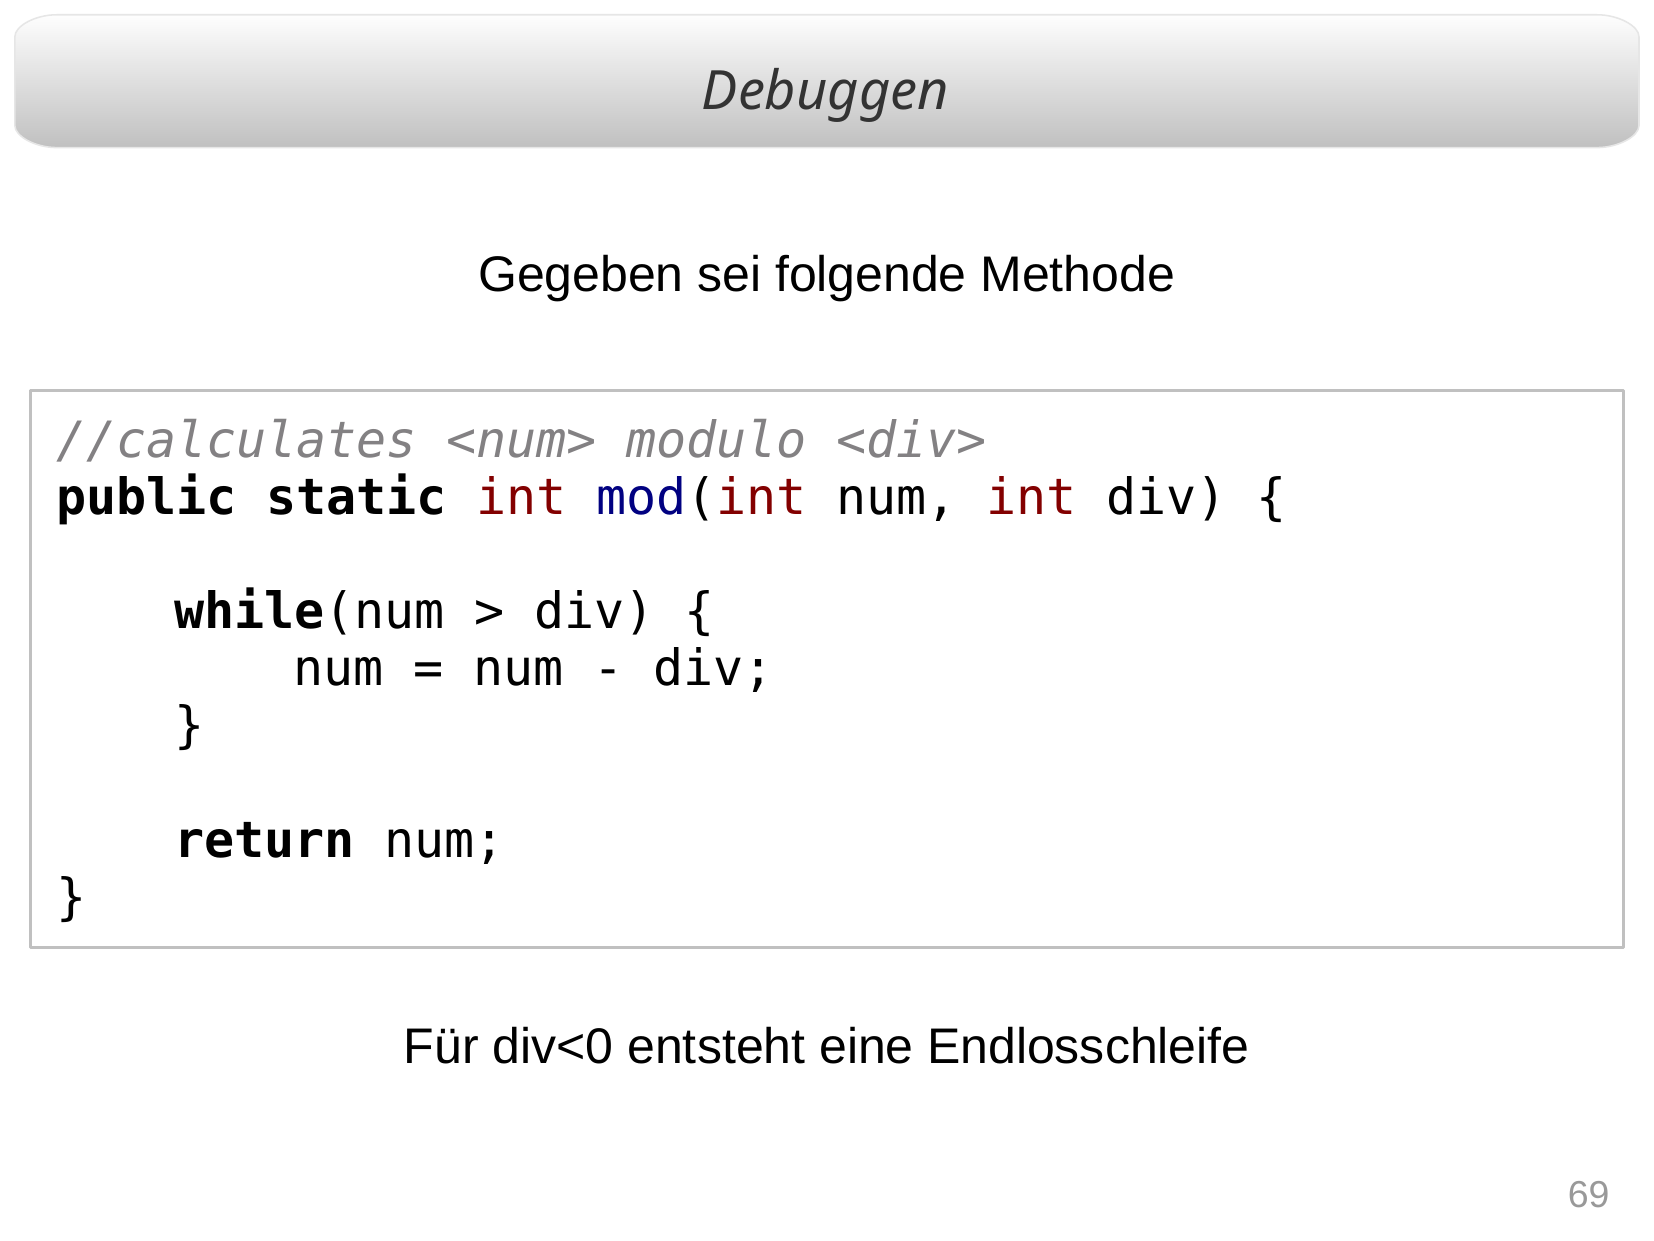

# Debuggen
Gegeben sei folgende Methode
//calculates <num> modulo <div>
public static int mod(int num, int div) {
	while(num > div) {
 		num = num - div;
	}
	return num;
}
Für div<0 entsteht eine Endlosschleife